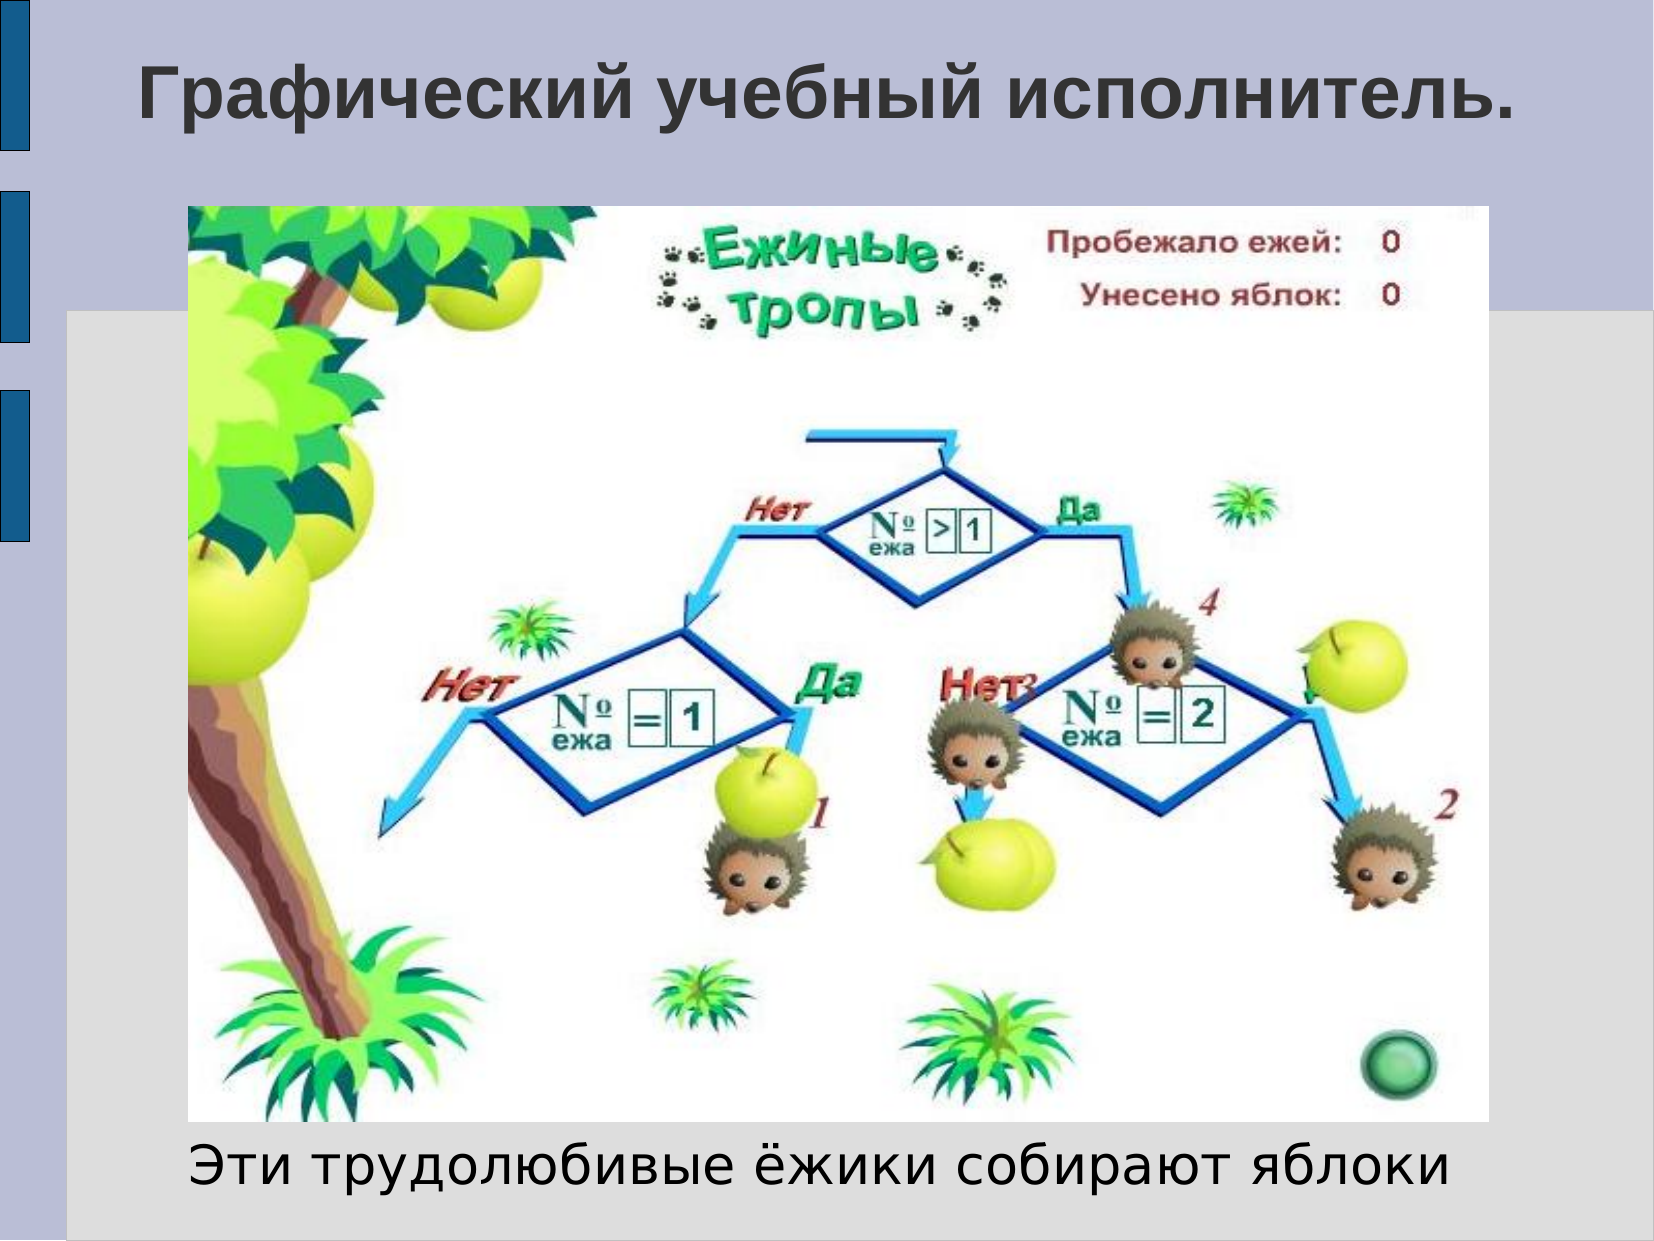

# Графический учебный исполнитель.
Эти трудолюбивые ёжики собирают яблоки